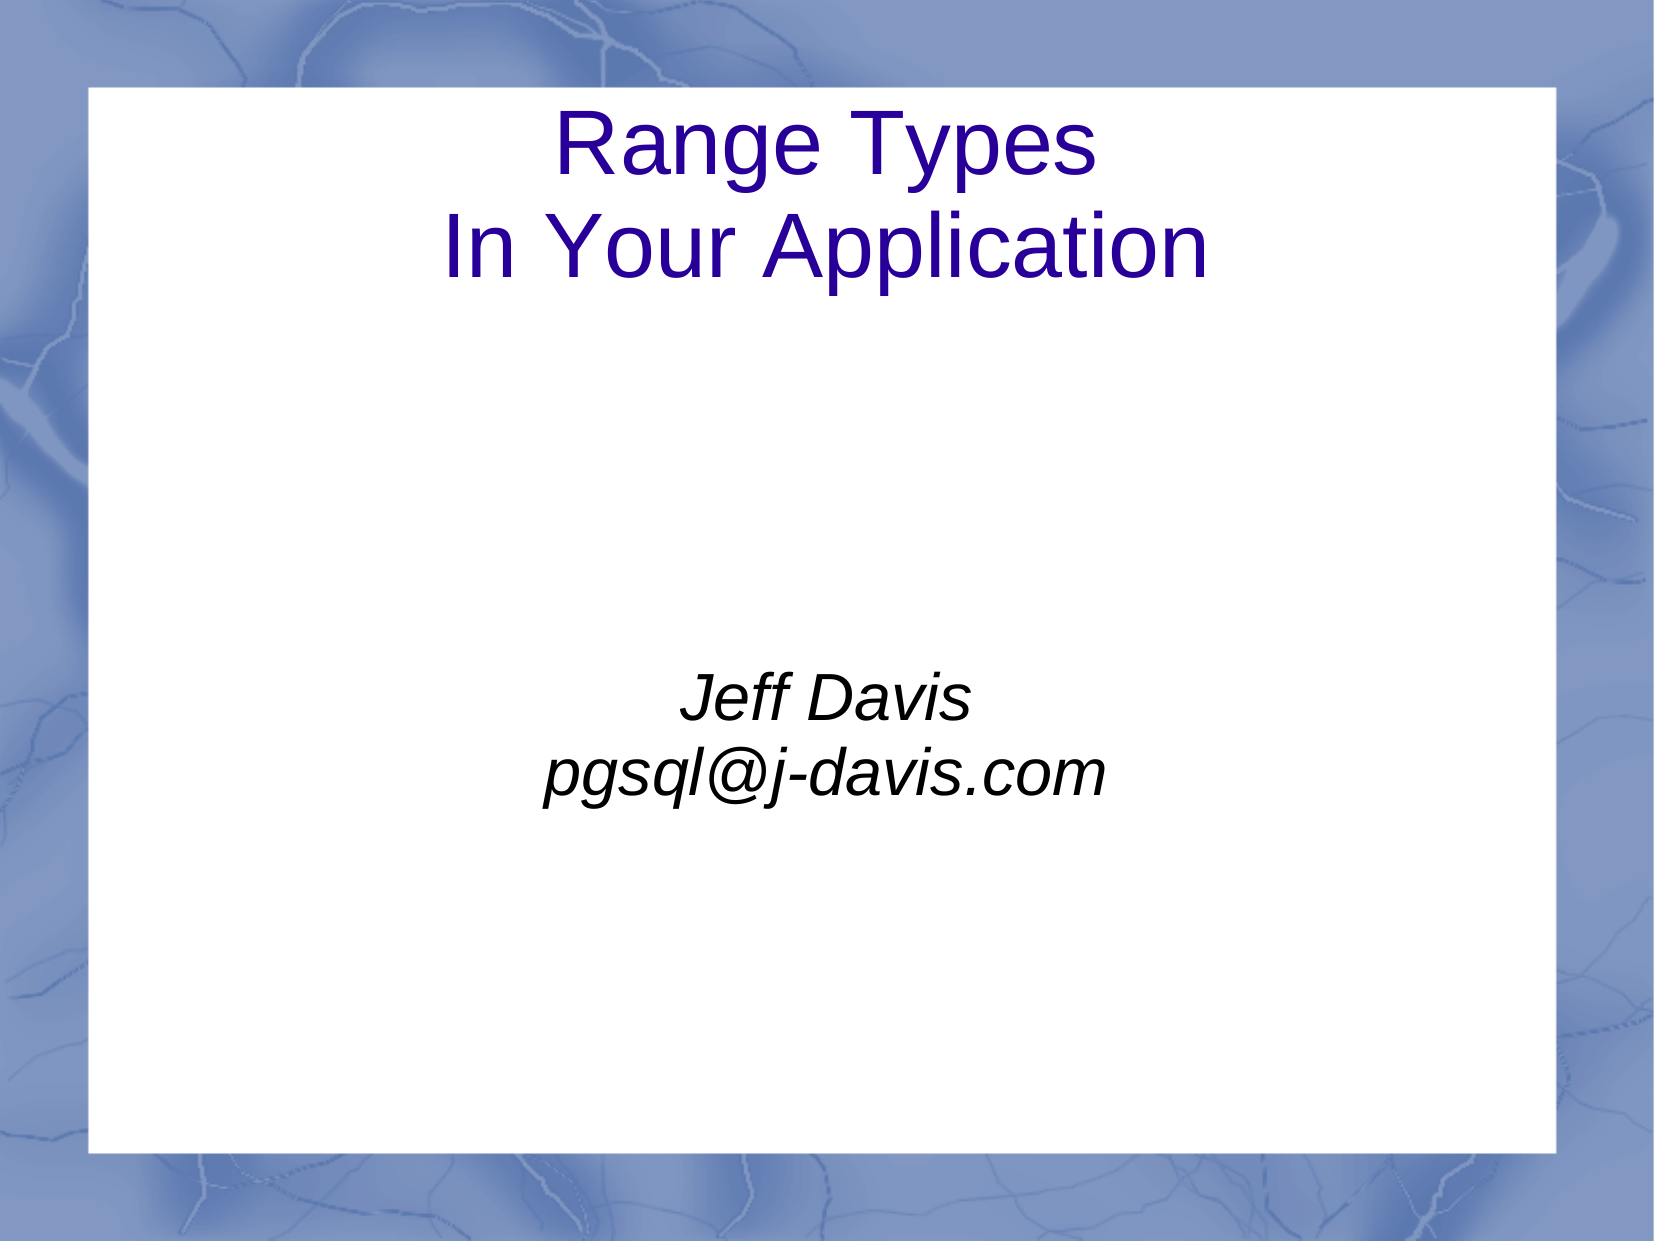

# Range Types In Your Application
Jeff Davis
pgsql@j-davis.com